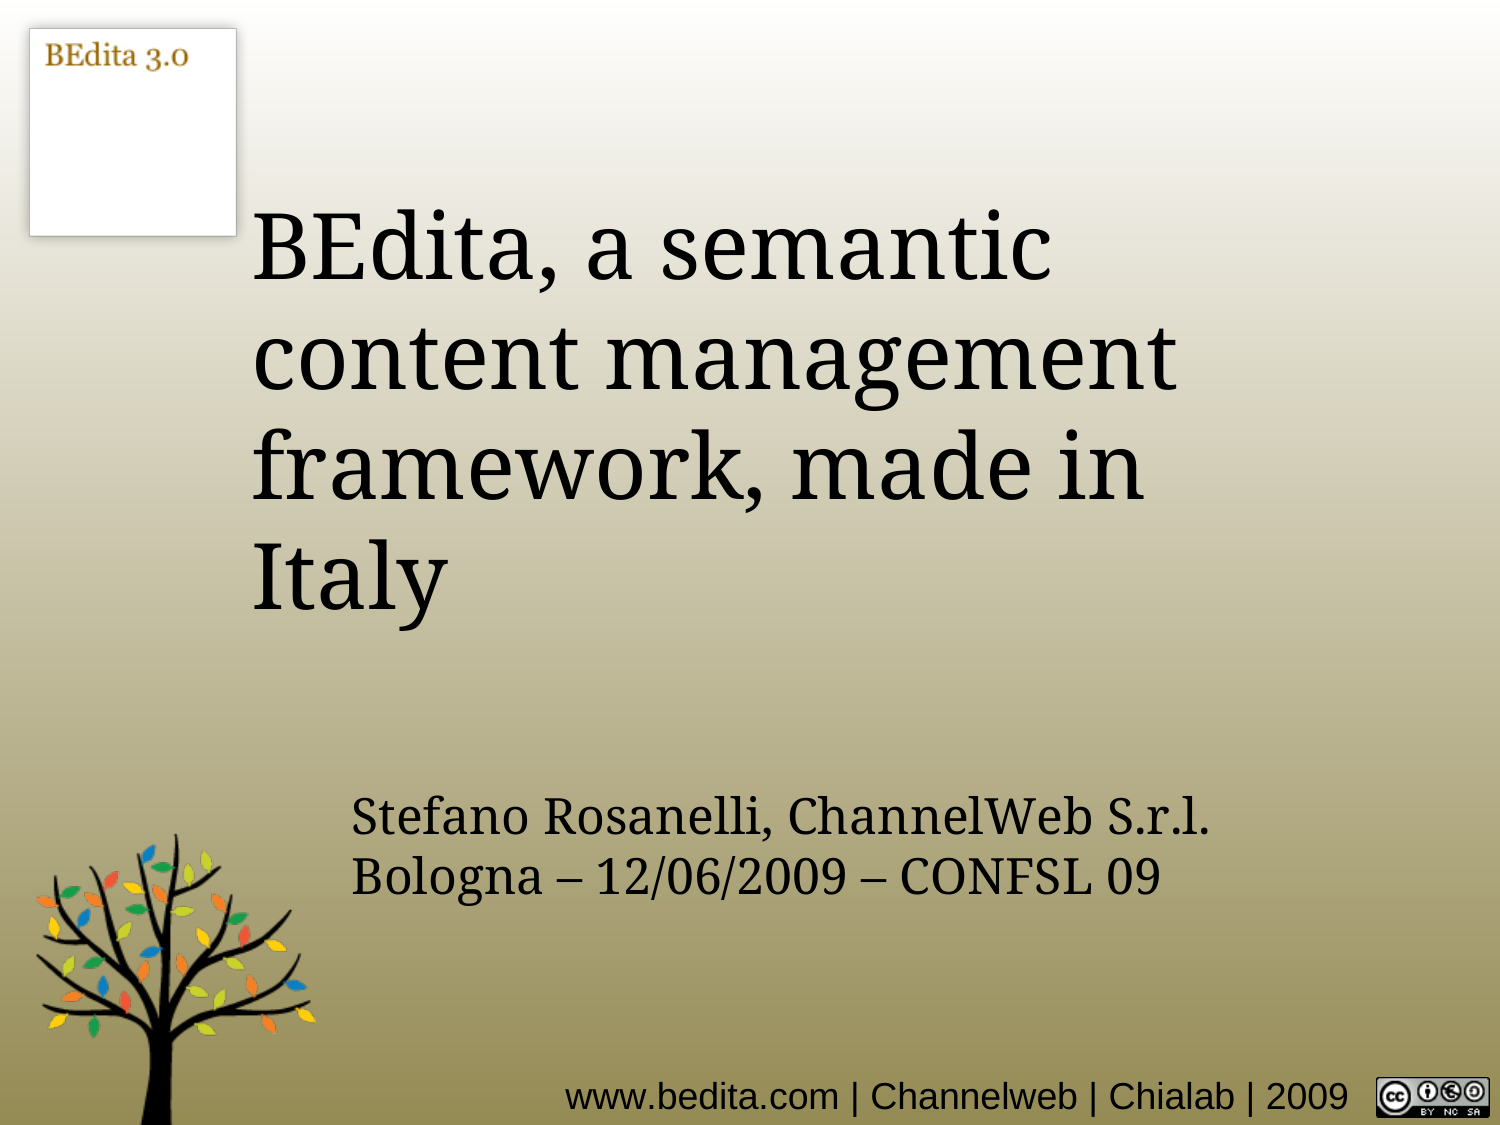

BEdita, a semantic content management framework, made in Italy
Stefano Rosanelli, ChannelWeb S.r.l.
Bologna – 12/06/2009 – CONFSL 09
www.bedita.com | Channelweb | Chialab | 2009